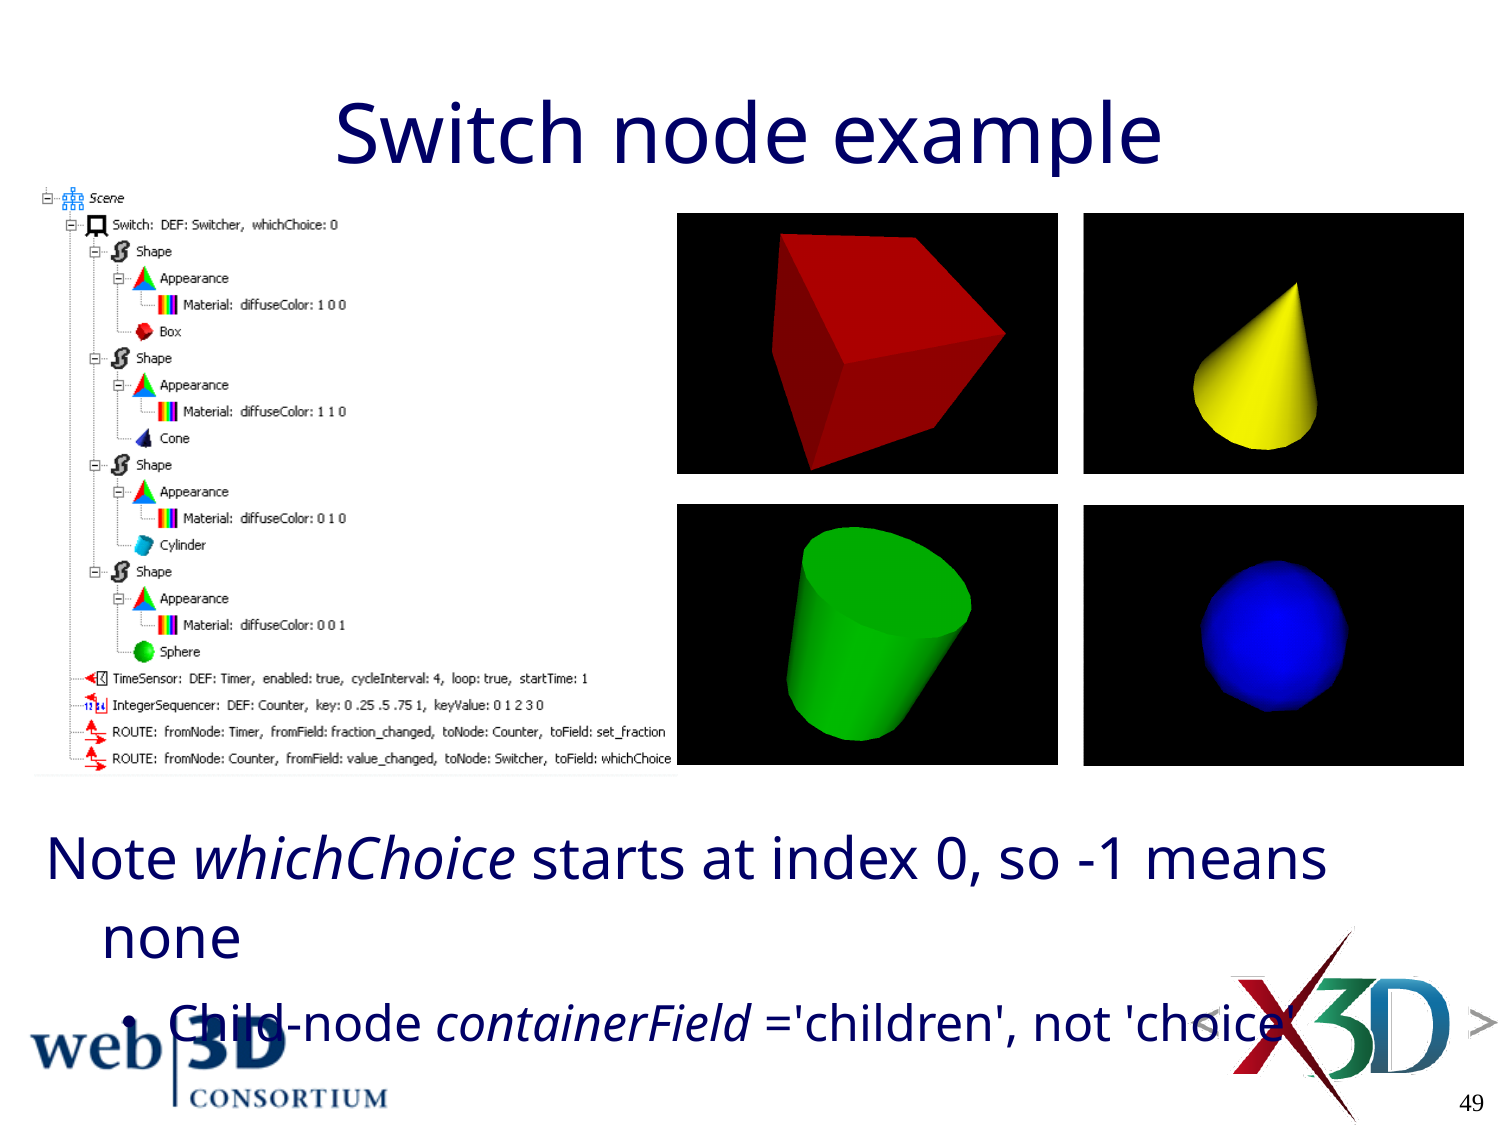

# Switch node example
Note whichChoice starts at index 0, so -1 means none
Child-node containerField ='children', not 'choice'